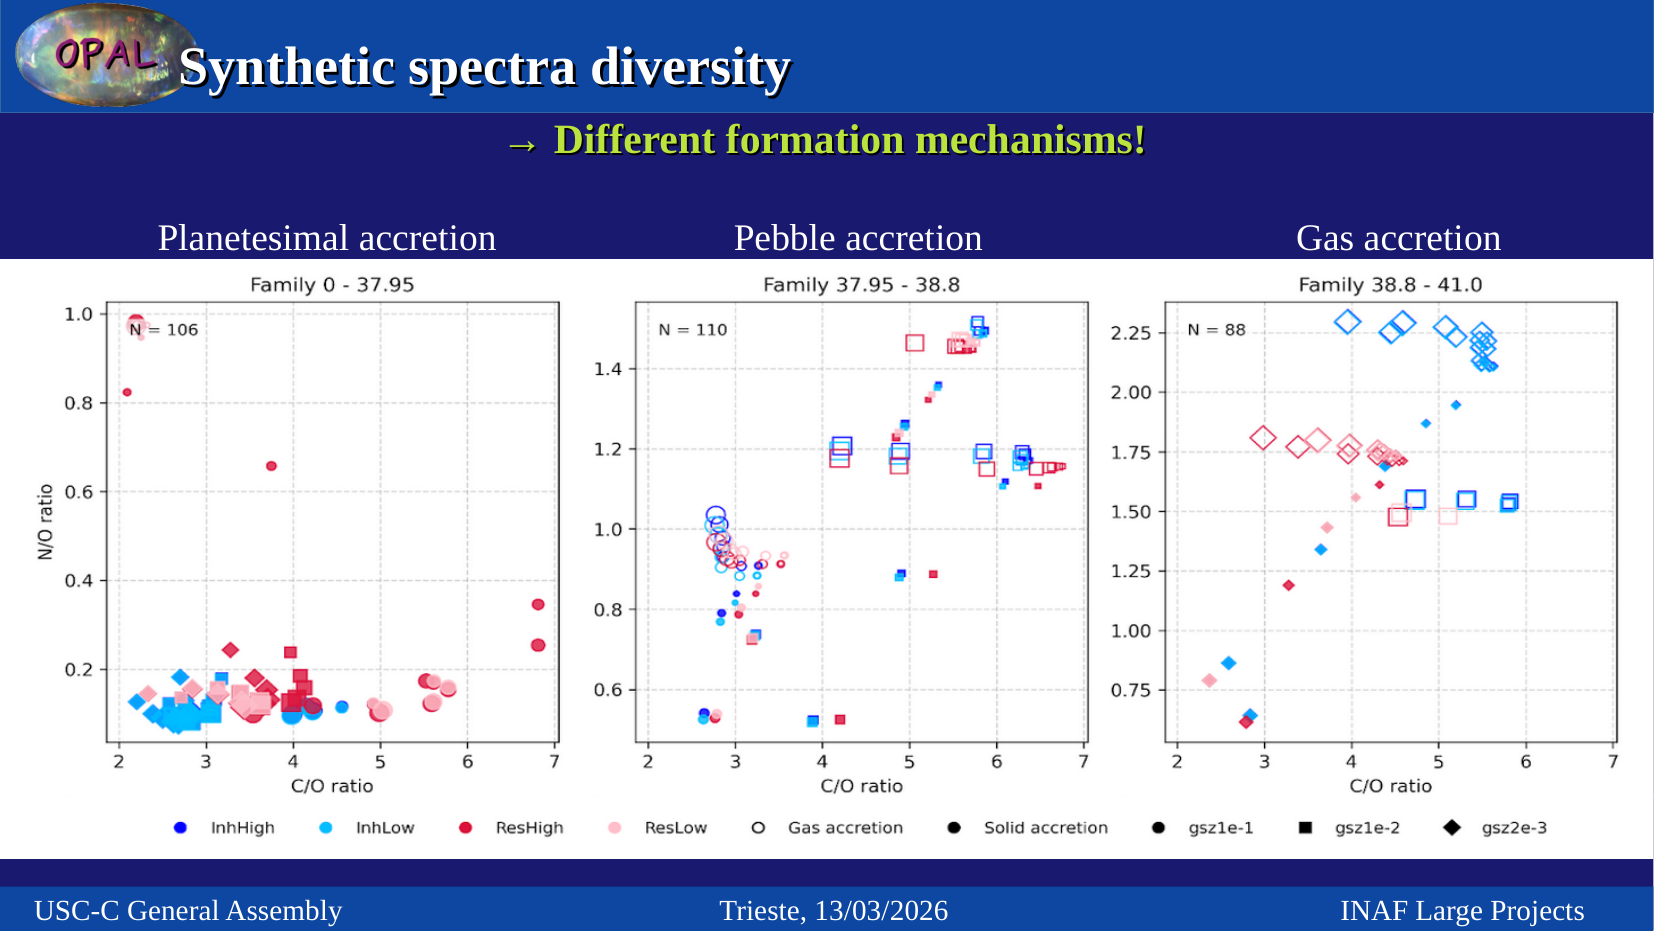

Synthetic spectra diversity
 → Different formation mechanisms!
 Planetesimal accretion Pebble accretion Gas accretion
USC-C General Assembly Trieste, 13/03/2026 INAF Large Projects